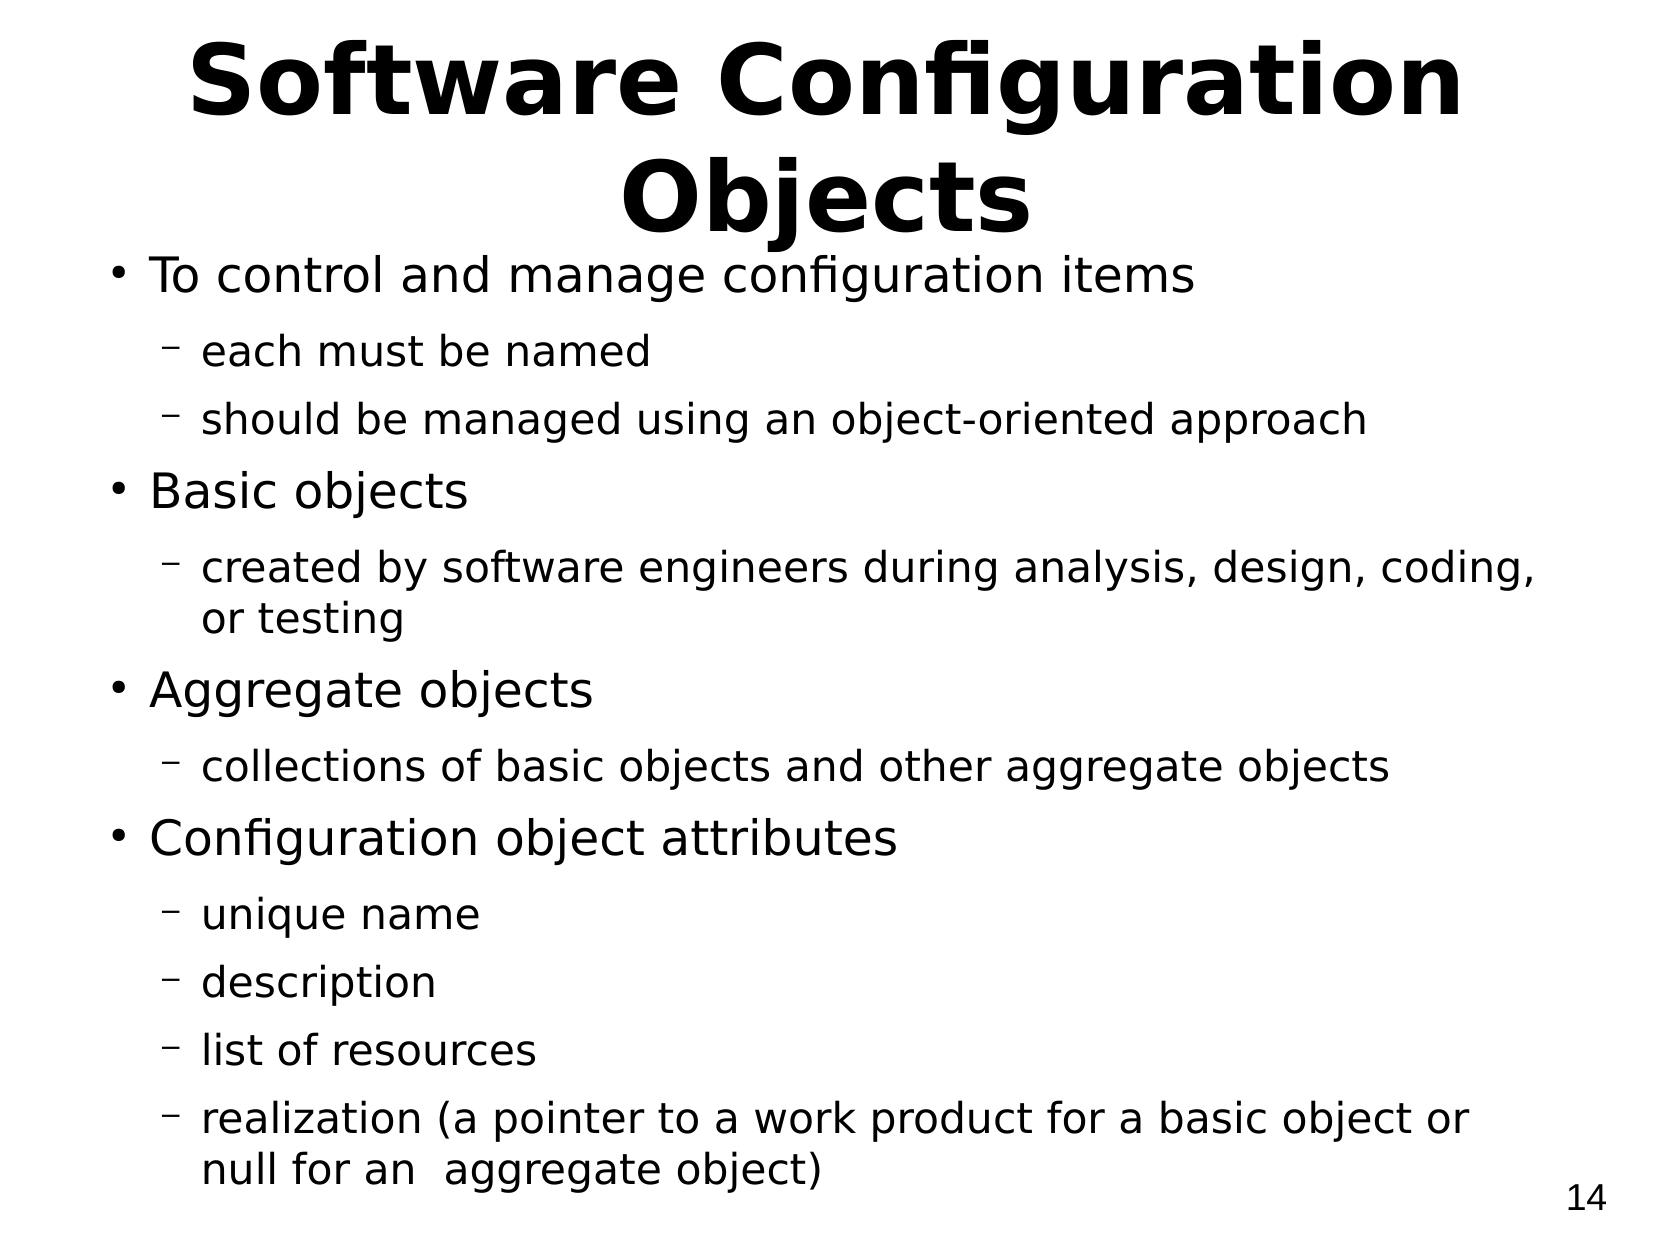

# Software Configuration Objects
To control and manage configuration items
each must be named
should be managed using an object-oriented approach
Basic objects
created by software engineers during analysis, design, coding, or testing
Aggregate objects
collections of basic objects and other aggregate objects
Configuration object attributes
unique name
description
list of resources
realization (a pointer to a work product for a basic object or null for an aggregate object)